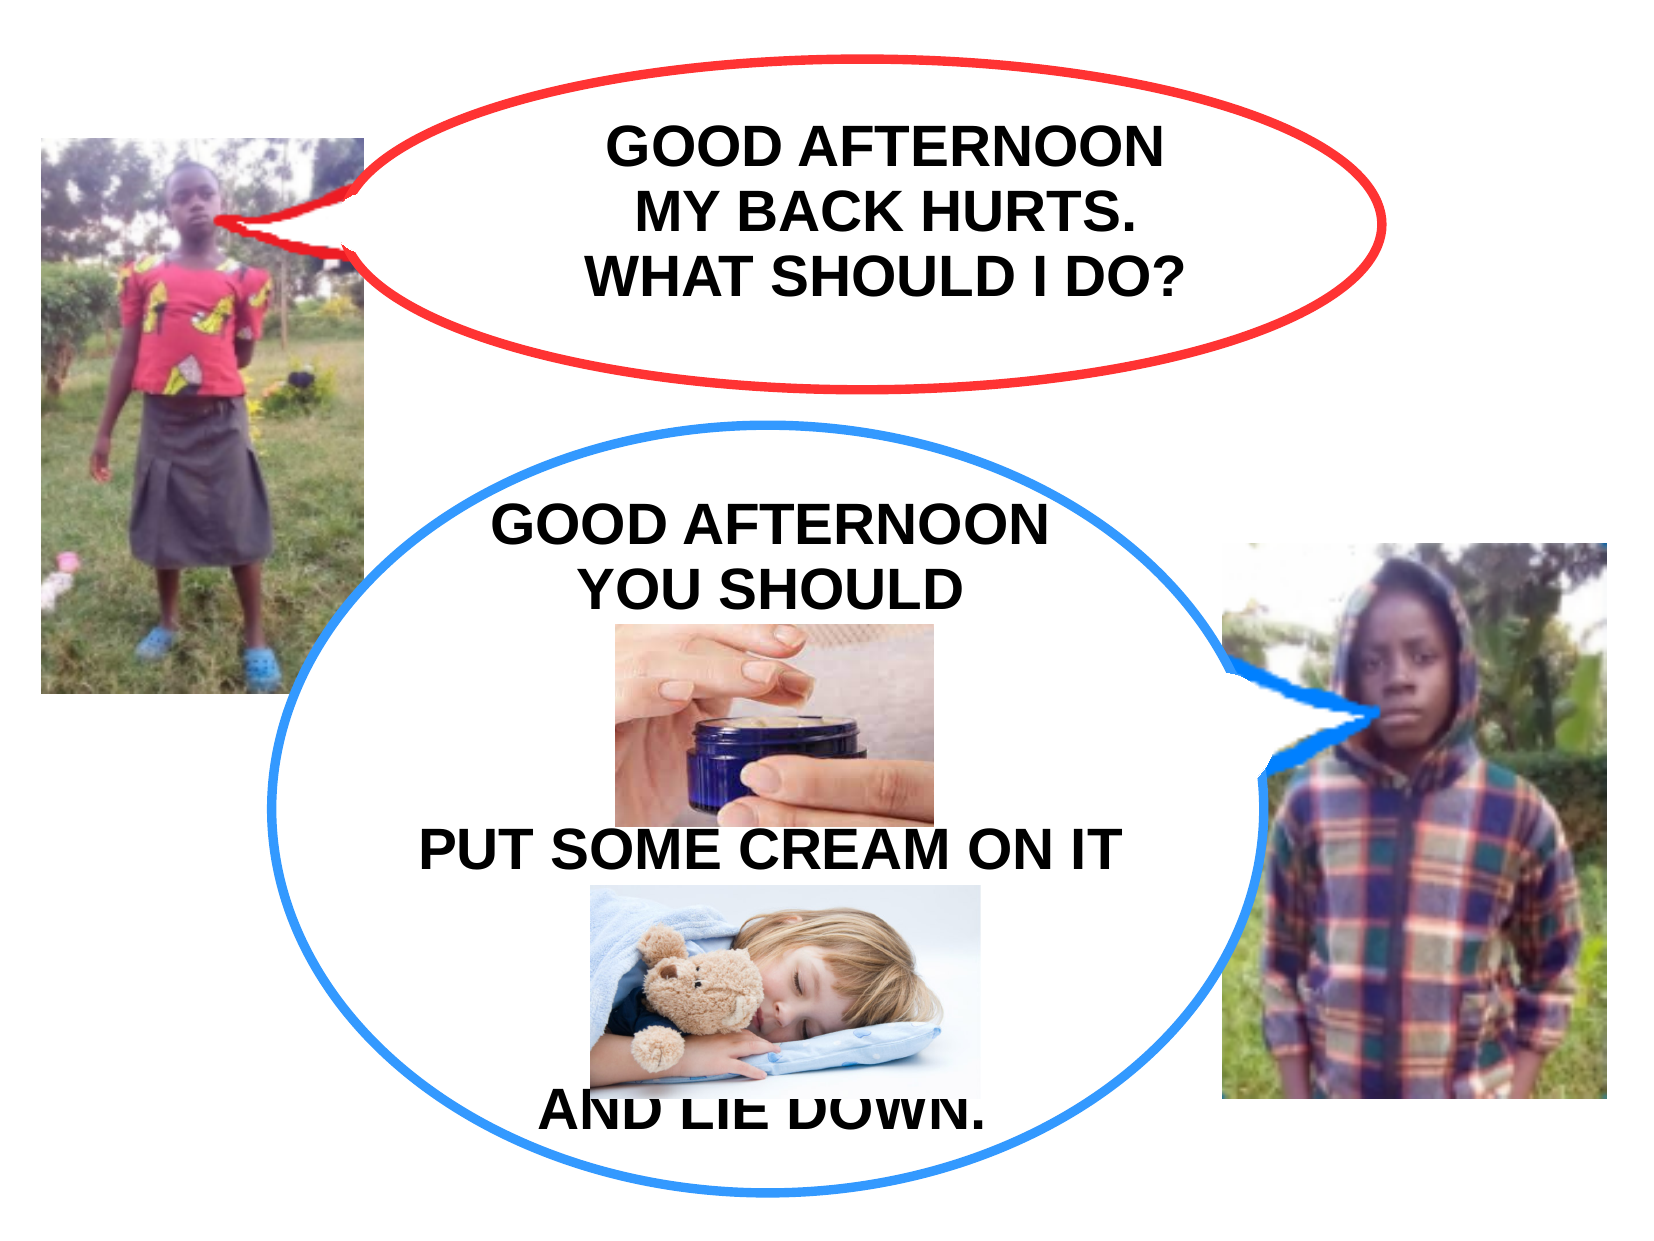

#
GOOD AFTERNOON
MY BACK HURTS. WHAT SHOULD I DO?
GOOD AFTERNOON
YOU SHOULD
PUT SOME CREAM ON IT
AND LIE DOWN.